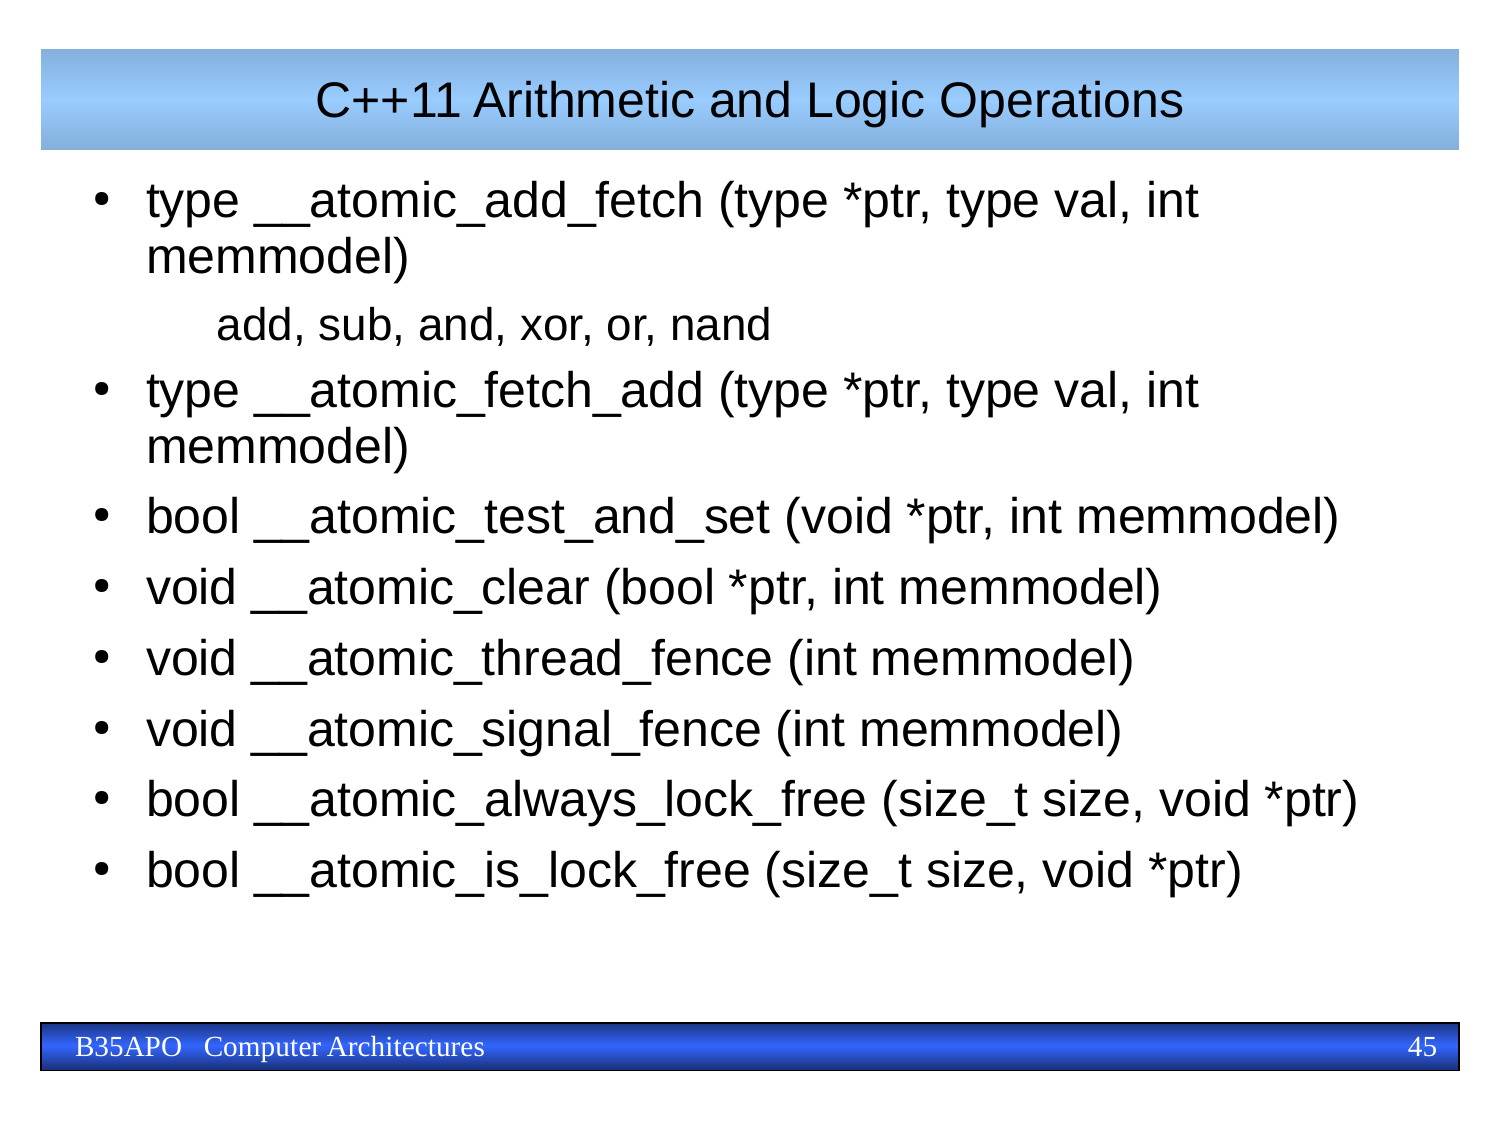

# C++11 Arithmetic and Logic Operations
type __atomic_add_fetch (type *ptr, type val, int memmodel)
add, sub, and, xor, or, nand
type __atomic_fetch_add (type *ptr, type val, int memmodel)
bool __atomic_test_and_set (void *ptr, int memmodel)
void __atomic_clear (bool *ptr, int memmodel)
void __atomic_thread_fence (int memmodel)
void __atomic_signal_fence (int memmodel)
bool __atomic_always_lock_free (size_t size, void *ptr)
bool __atomic_is_lock_free (size_t size, void *ptr)
B35APO Computer Architectures
45